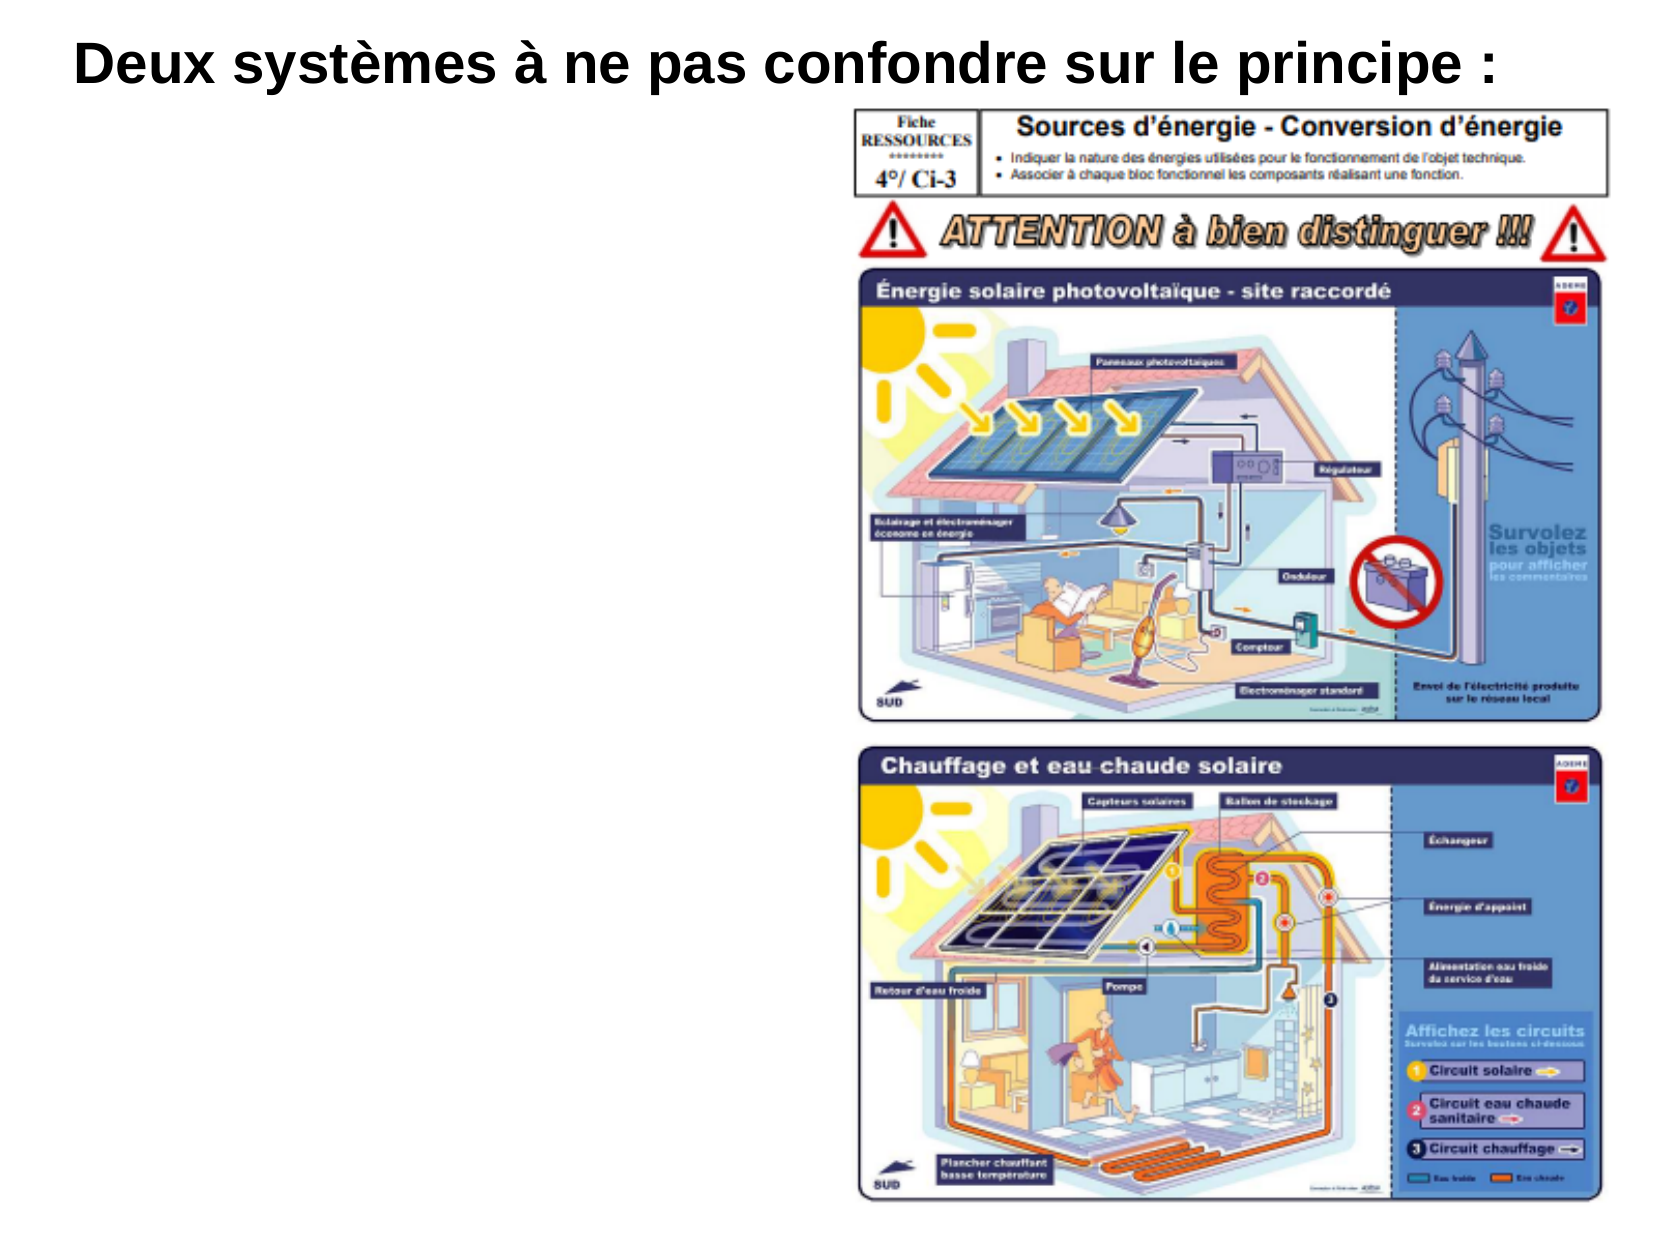

Deux systèmes à ne pas confondre sur le principe :